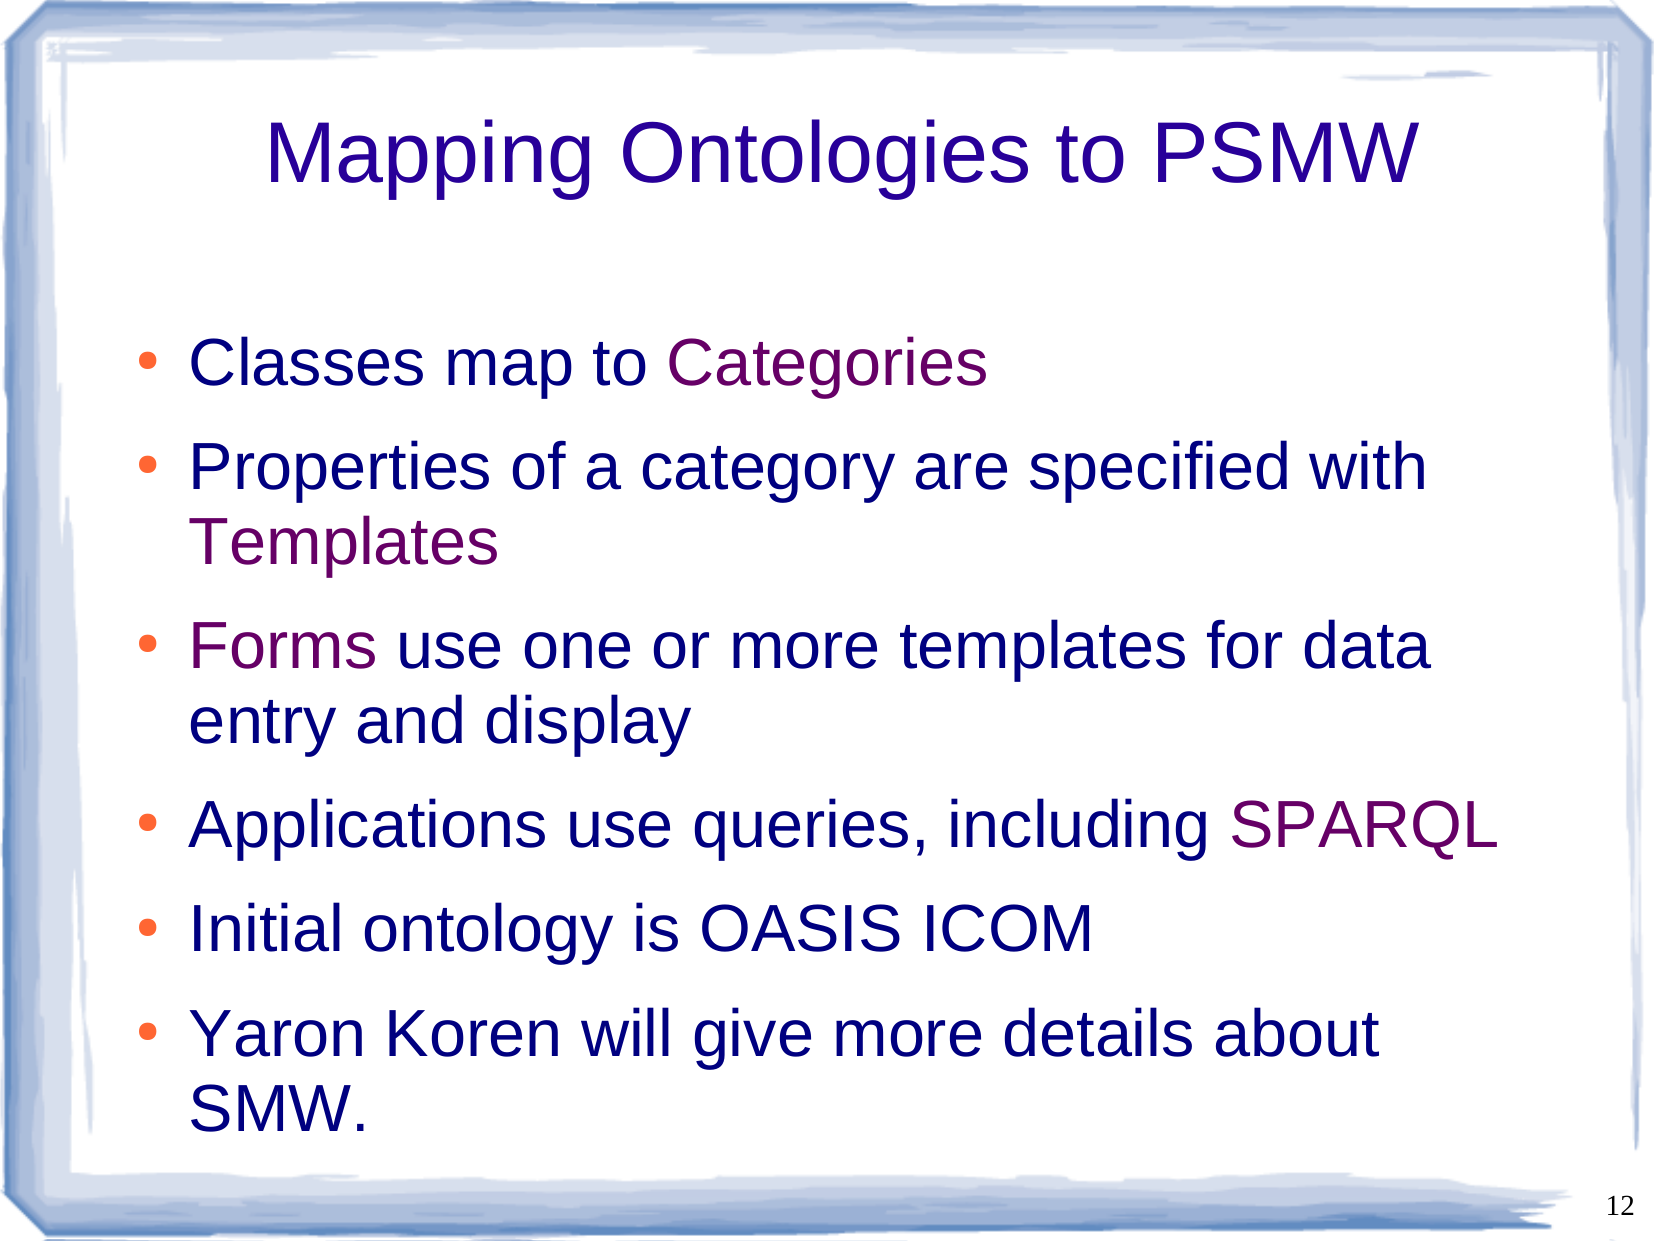

# Mapping Ontologies to PSMW
Classes map to Categories
Properties of a category are specified with Templates
Forms use one or more templates for data entry and display
Applications use queries, including SPARQL
Initial ontology is OASIS ICOM
Yaron Koren will give more details about SMW.
12